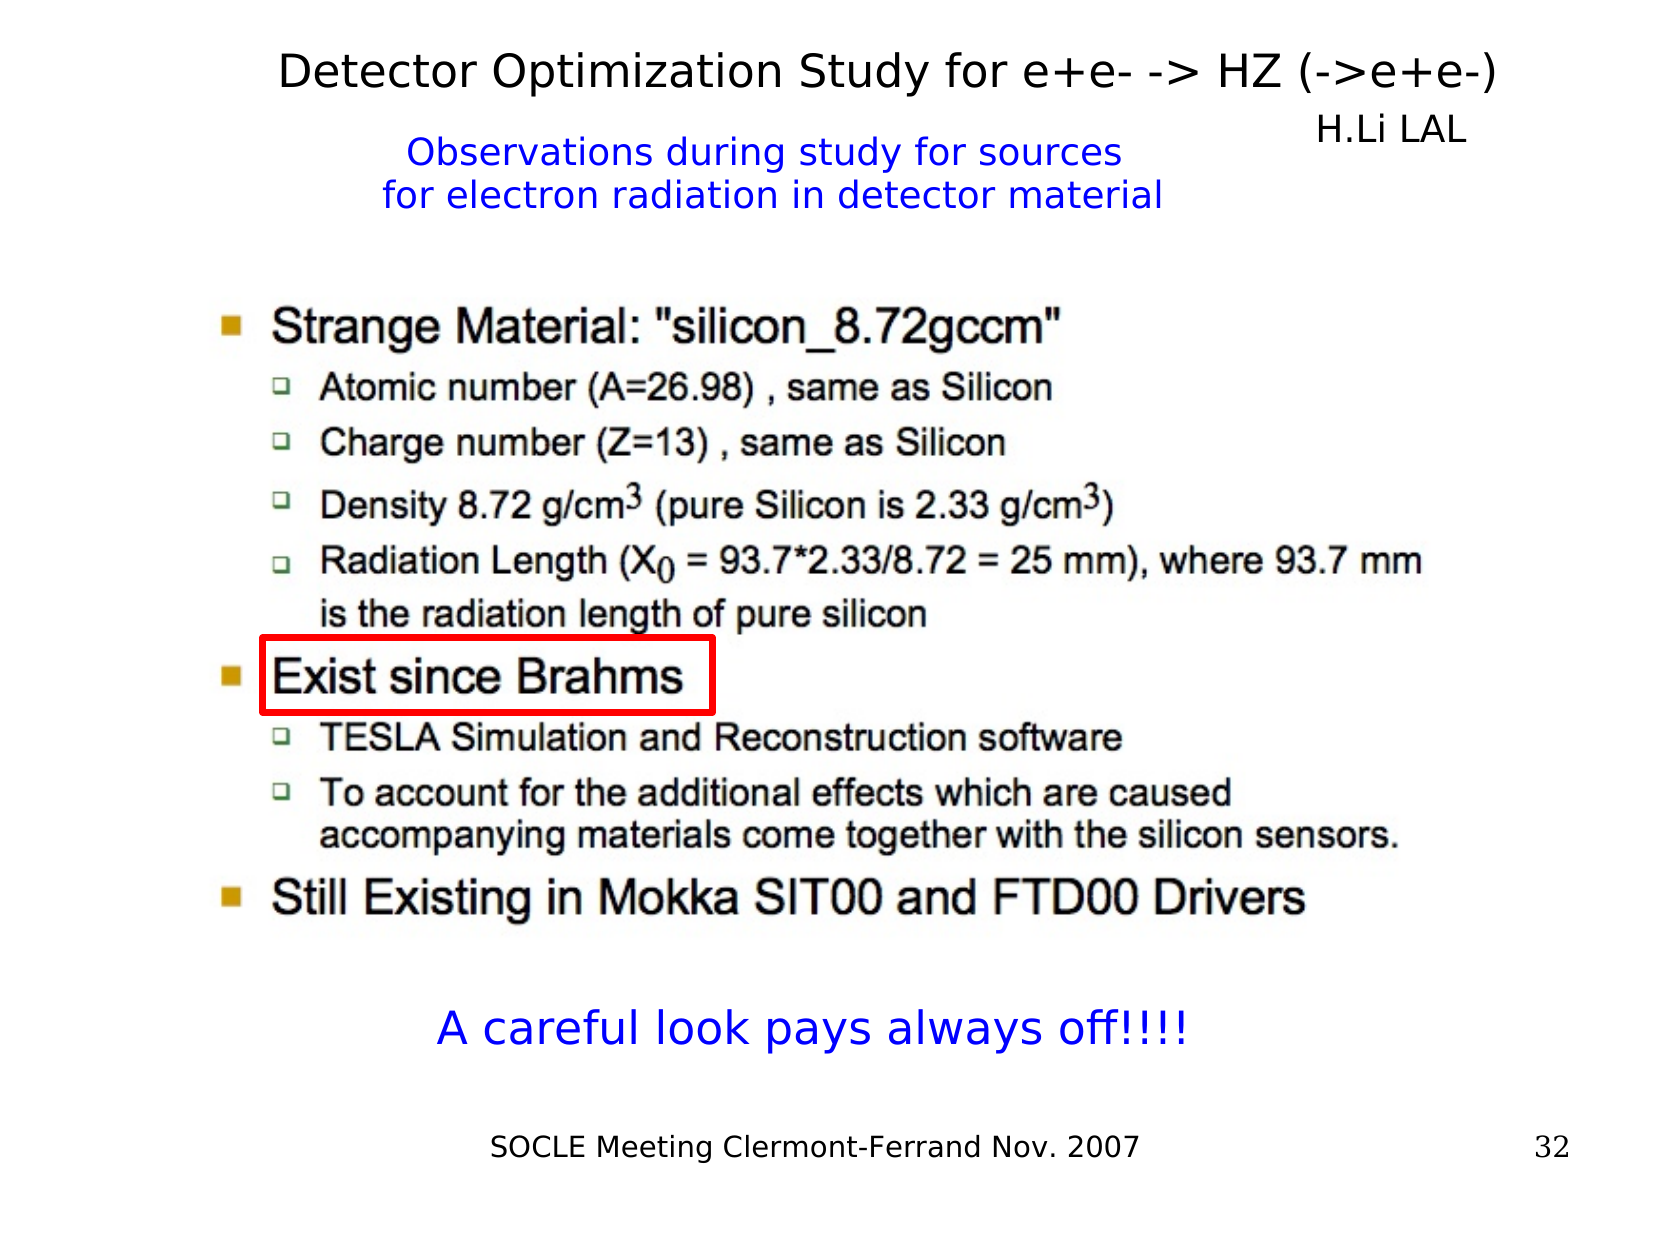

Detector Optimization Study for e+e- -> HZ (->e+e-)
H.Li LAL
 Observations during study for sources
for electron radiation in detector material
A careful look pays always off!!!!
32